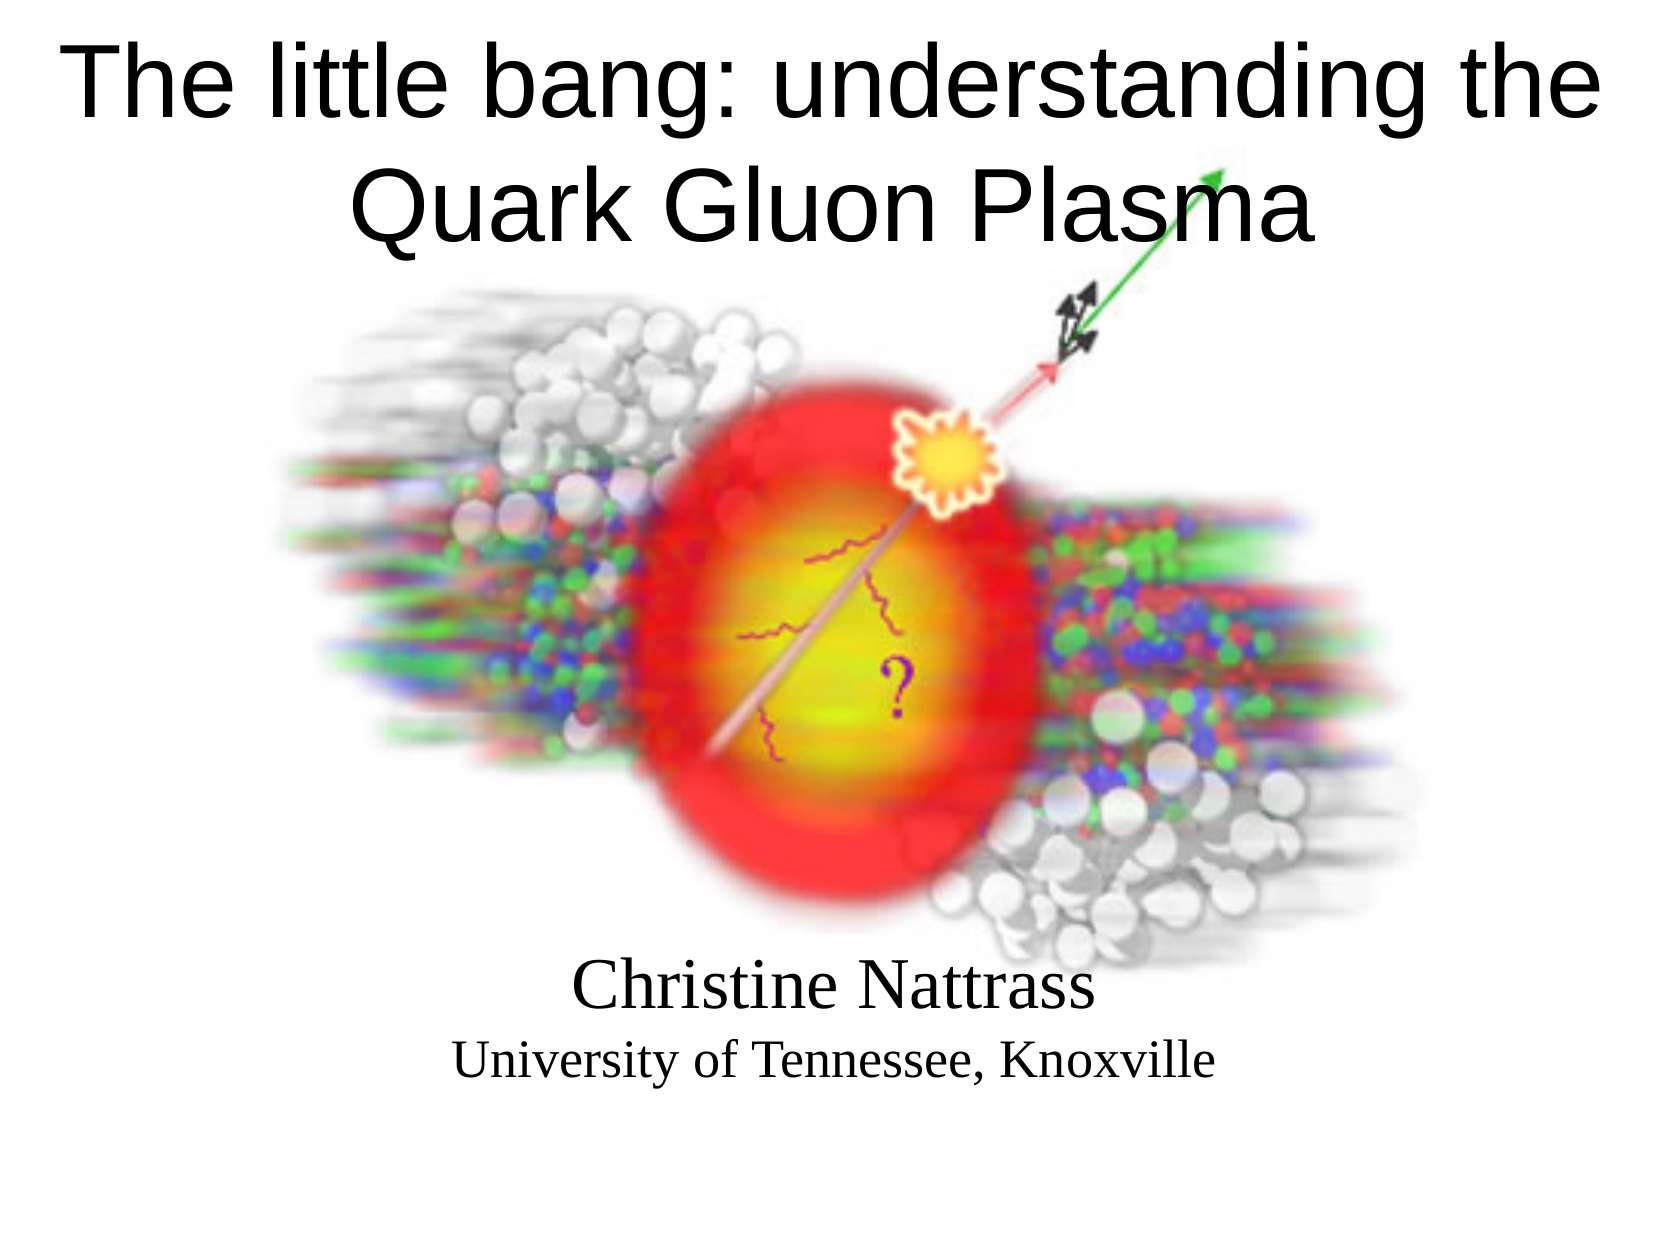

The little bang: understanding the Quark Gluon Plasma
Christine Nattrass
University of Tennessee, Knoxville